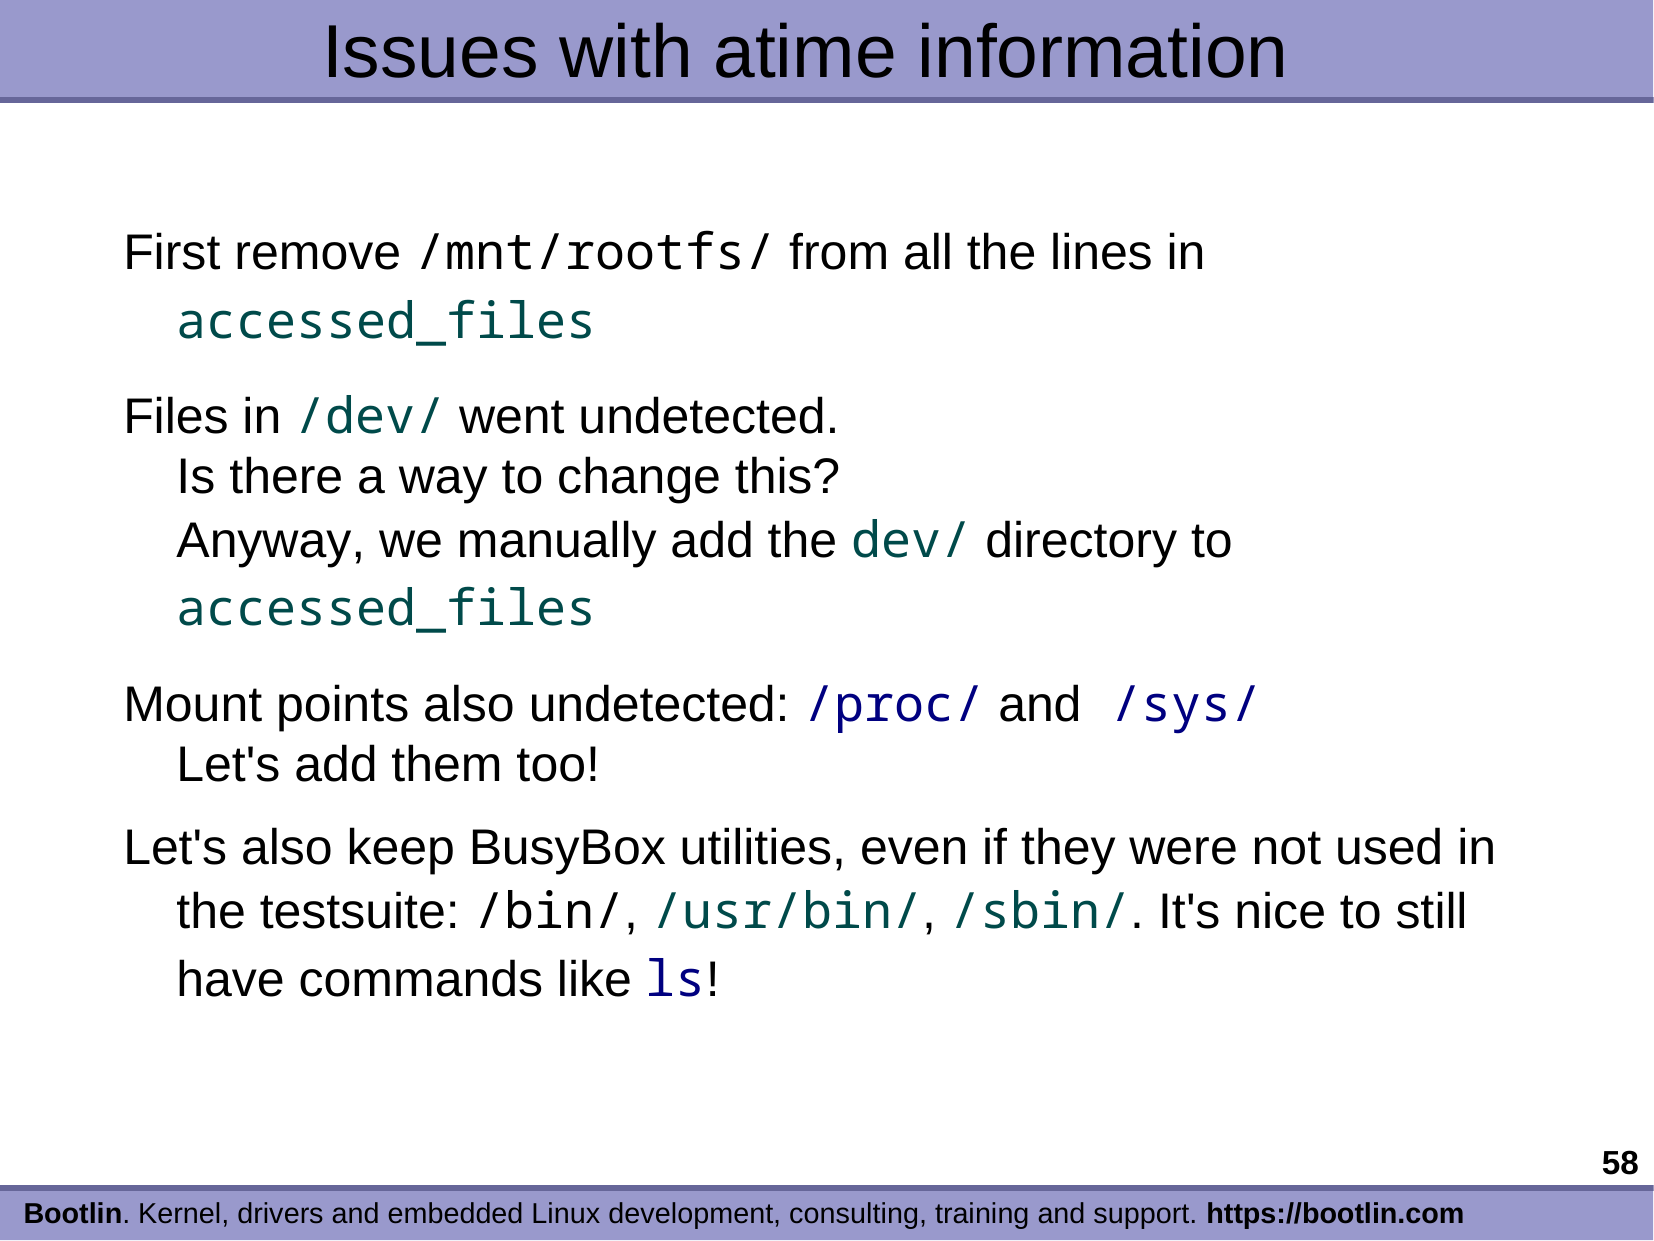

# Issues with atime information
First remove /mnt/rootfs/ from all the lines in accessed_files
Files in /dev/ went undetected.
Is there a way to change this?
Anyway, we manually add the dev/ directory to accessed_files
Mount points also undetected: /proc/ and /sys/
Let's add them too!
Let's also keep BusyBox utilities, even if they were not used in the testsuite: /bin/, /usr/bin/, /sbin/. It's nice to still have commands like ls!